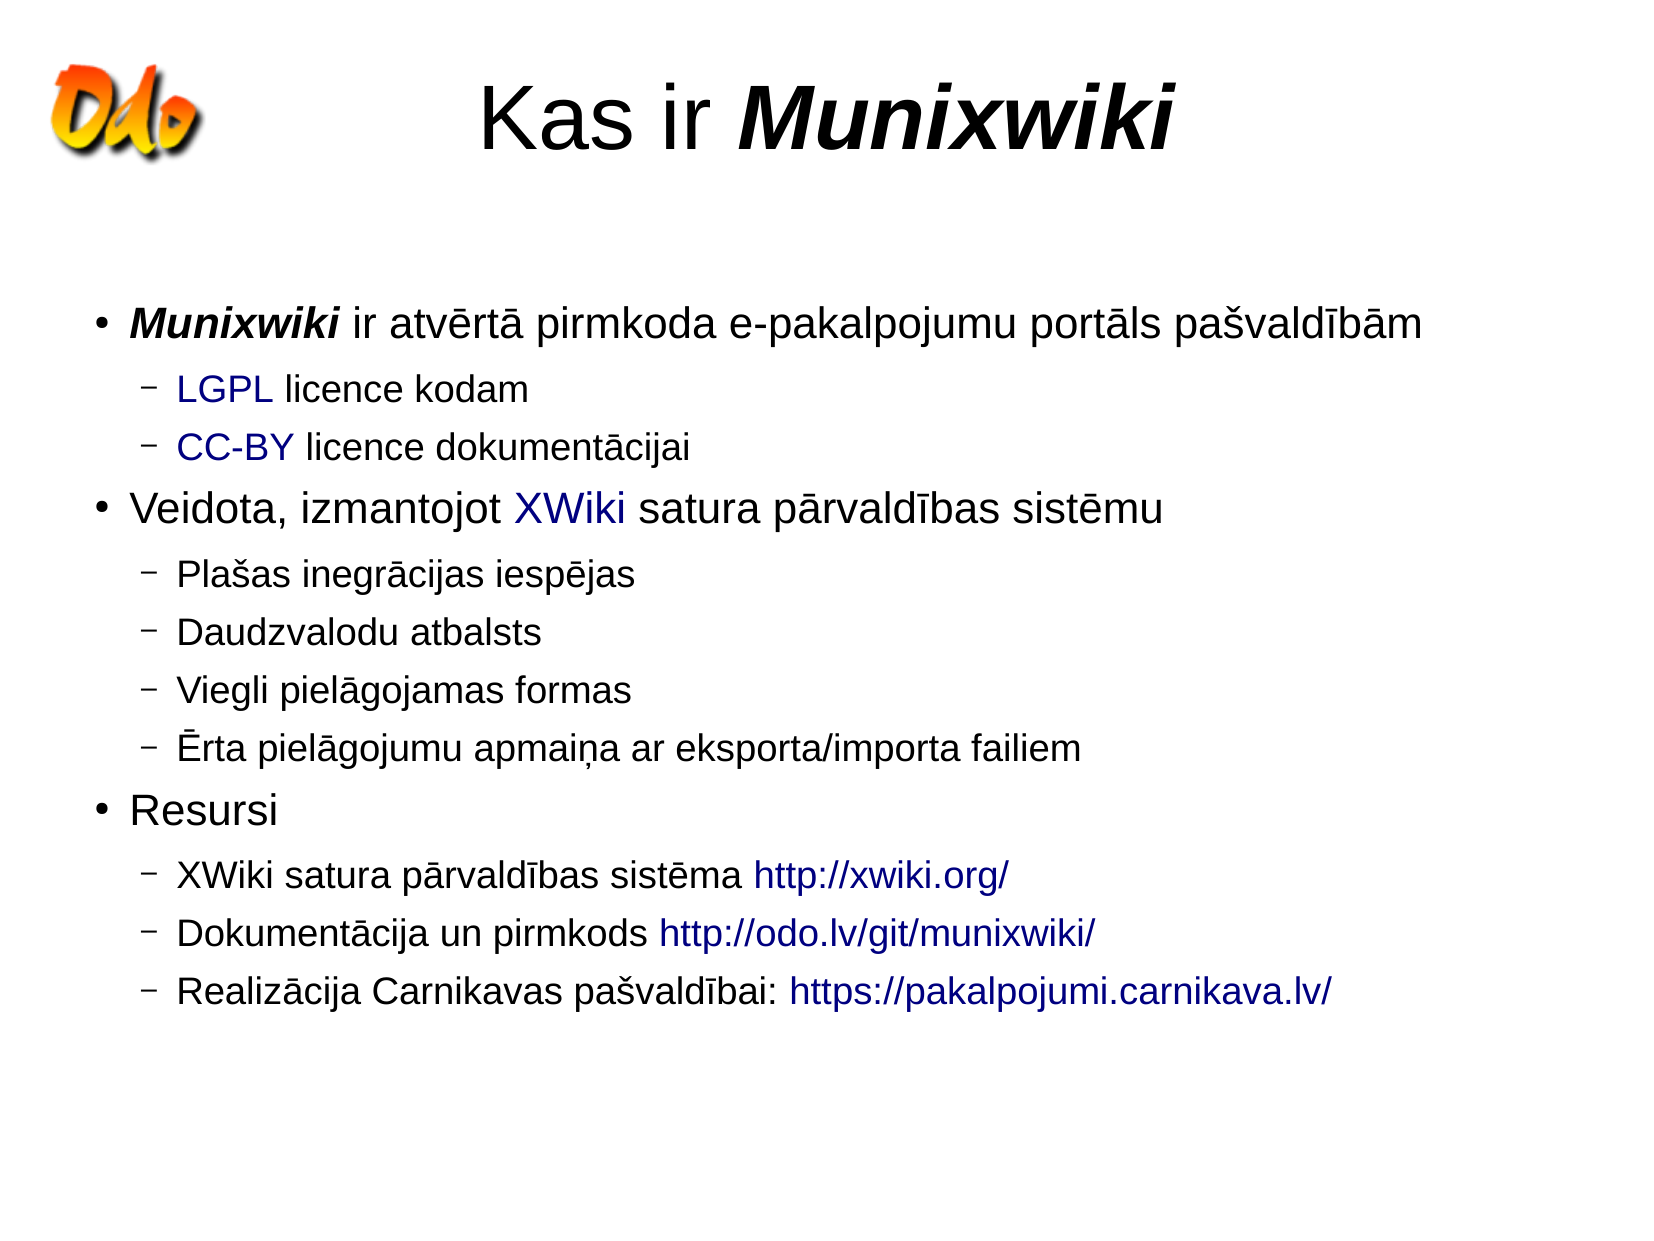

# Kas ir Munixwiki
Munixwiki ir atvērtā pirmkoda e-pakalpojumu portāls pašvaldībām
LGPL licence kodam
CC-BY licence dokumentācijai
Veidota, izmantojot XWiki satura pārvaldības sistēmu
Plašas inegrācijas iespējas
Daudzvalodu atbalsts
Viegli pielāgojamas formas
Ērta pielāgojumu apmaiņa ar eksporta/importa failiem
Resursi
XWiki satura pārvaldības sistēma http://xwiki.org/
Dokumentācija un pirmkods http://odo.lv/git/munixwiki/
Realizācija Carnikavas pašvaldībai: https://pakalpojumi.carnikava.lv/